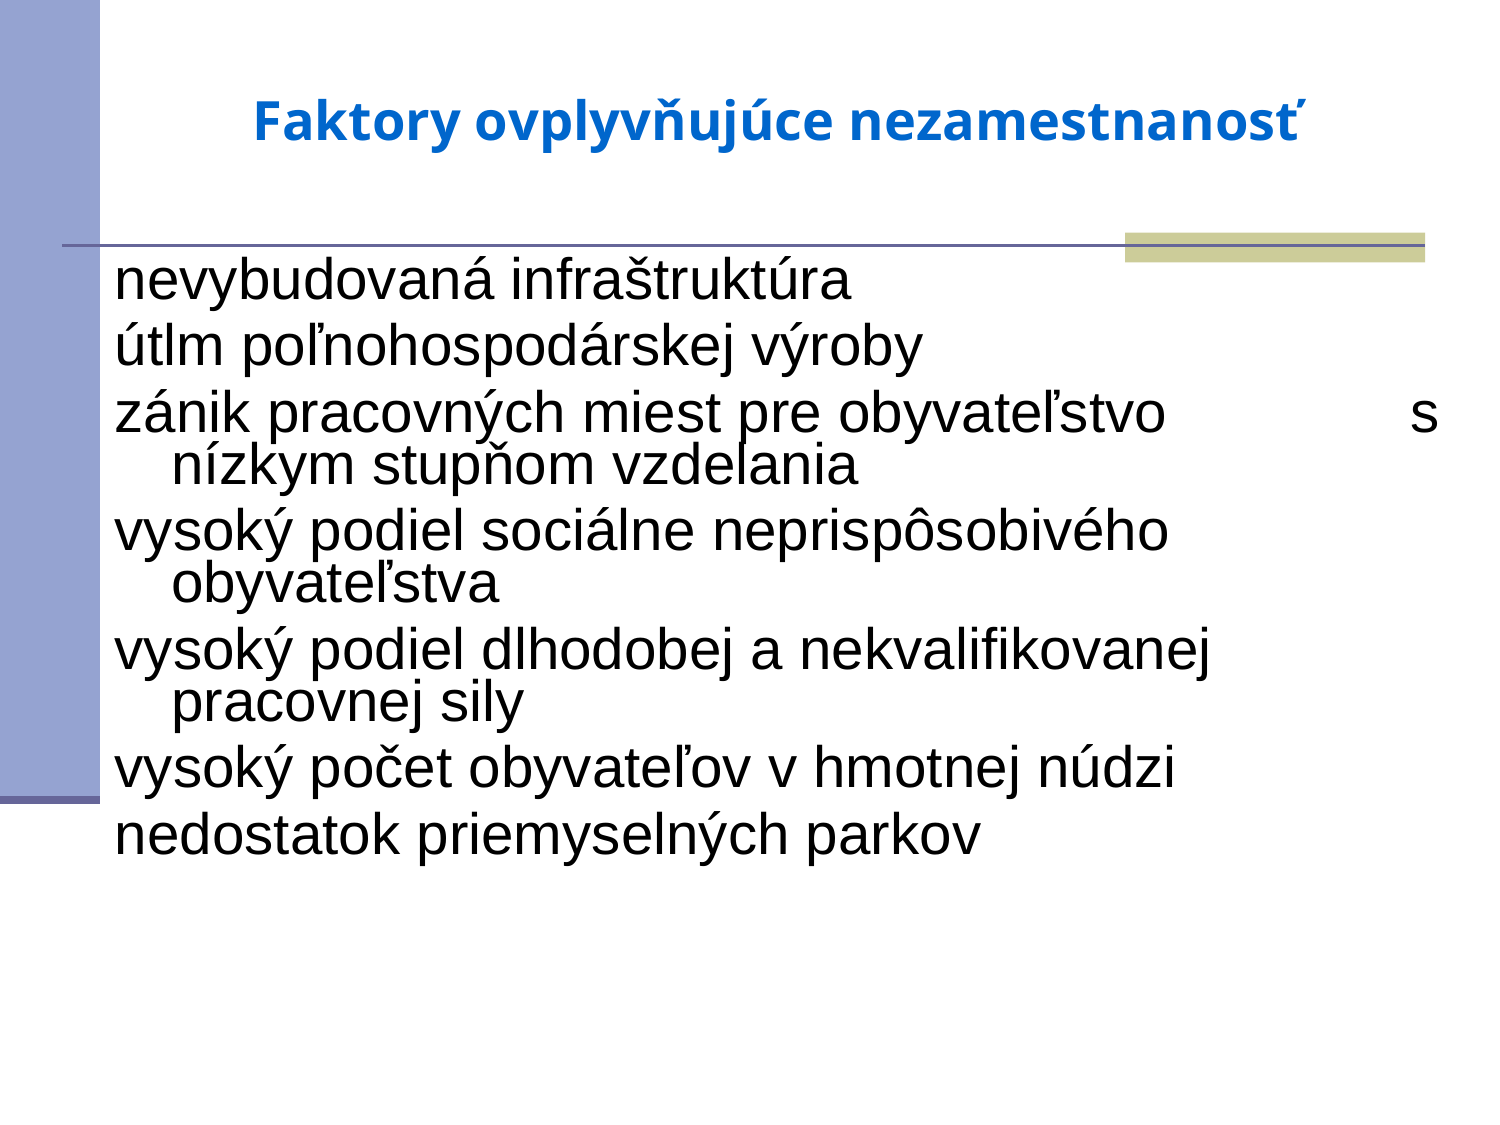

# Faktory ovplyvňujúce nezamestnanosť
nevybudovaná infraštruktúra
útlm poľnohospodárskej výroby
zánik pracovných miest pre obyvateľstvo s nízkym stupňom vzdelania
vysoký podiel sociálne neprispôsobivého obyvateľstva
vysoký podiel dlhodobej a nekvalifikovanej pracovnej sily
vysoký počet obyvateľov v hmotnej núdzi
nedostatok priemyselných parkov